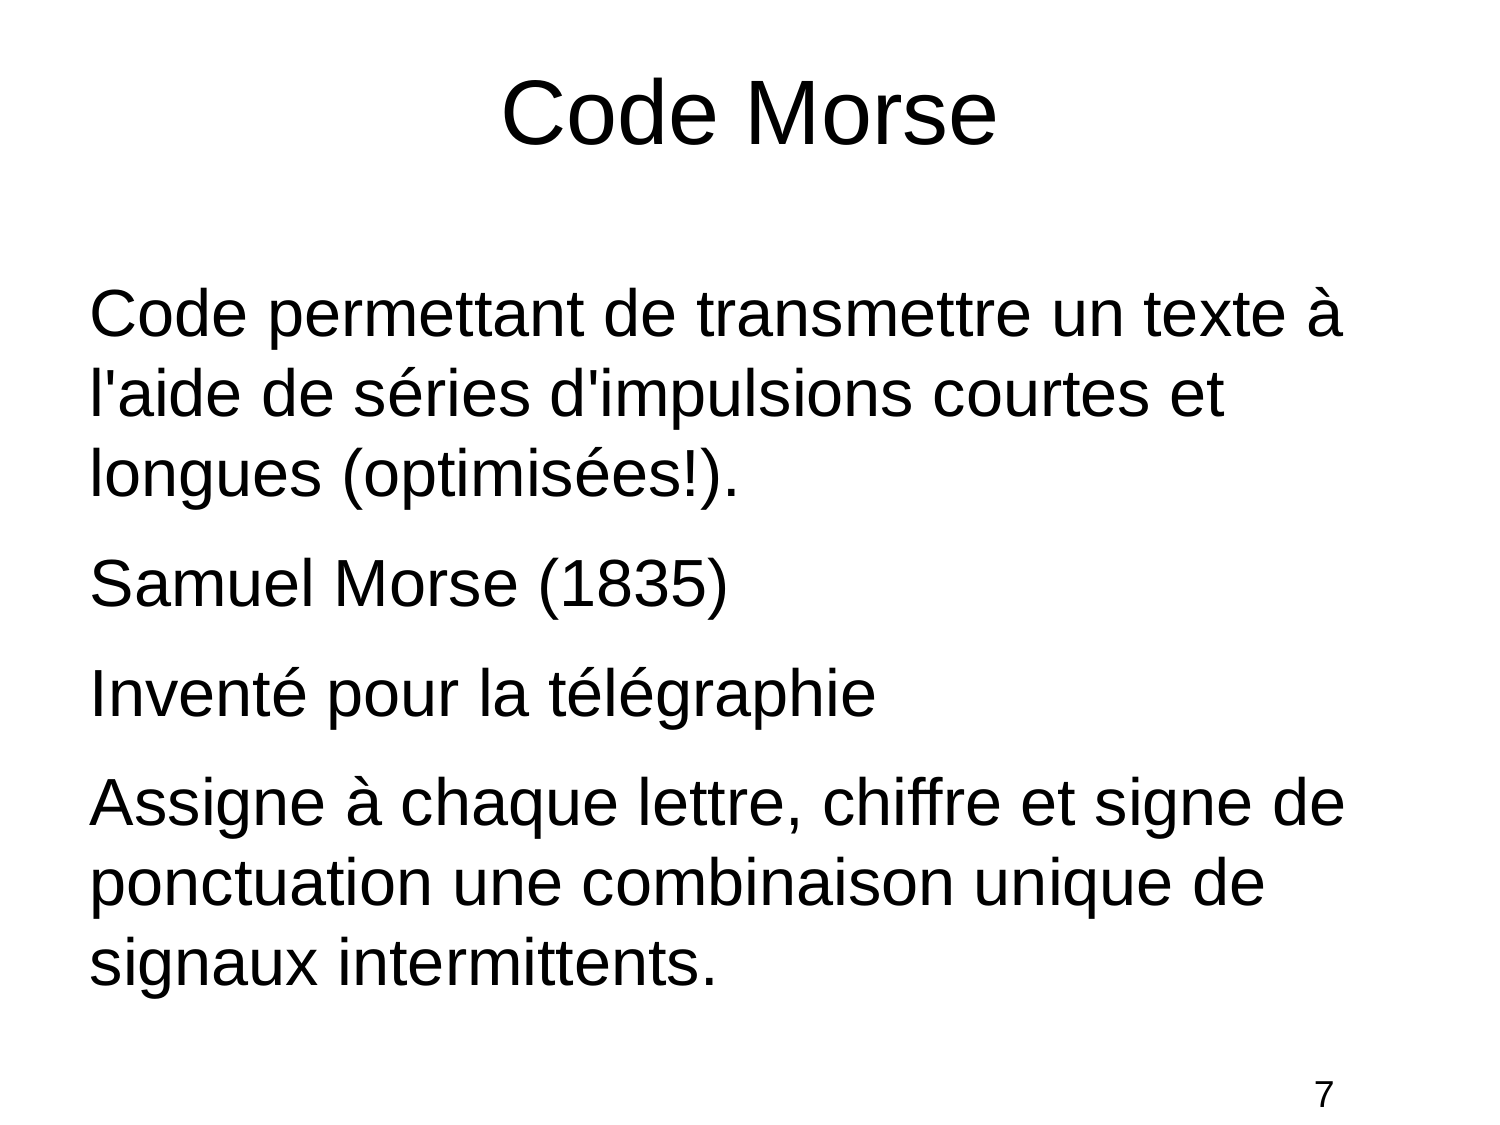

# Code Morse
Code permettant de transmettre un texte à l'aide de séries d'impulsions courtes et longues (optimisées!).
Samuel Morse (1835)
Inventé pour la télégraphie
Assigne à chaque lettre, chiffre et signe de ponctuation une combinaison unique de signaux intermittents.